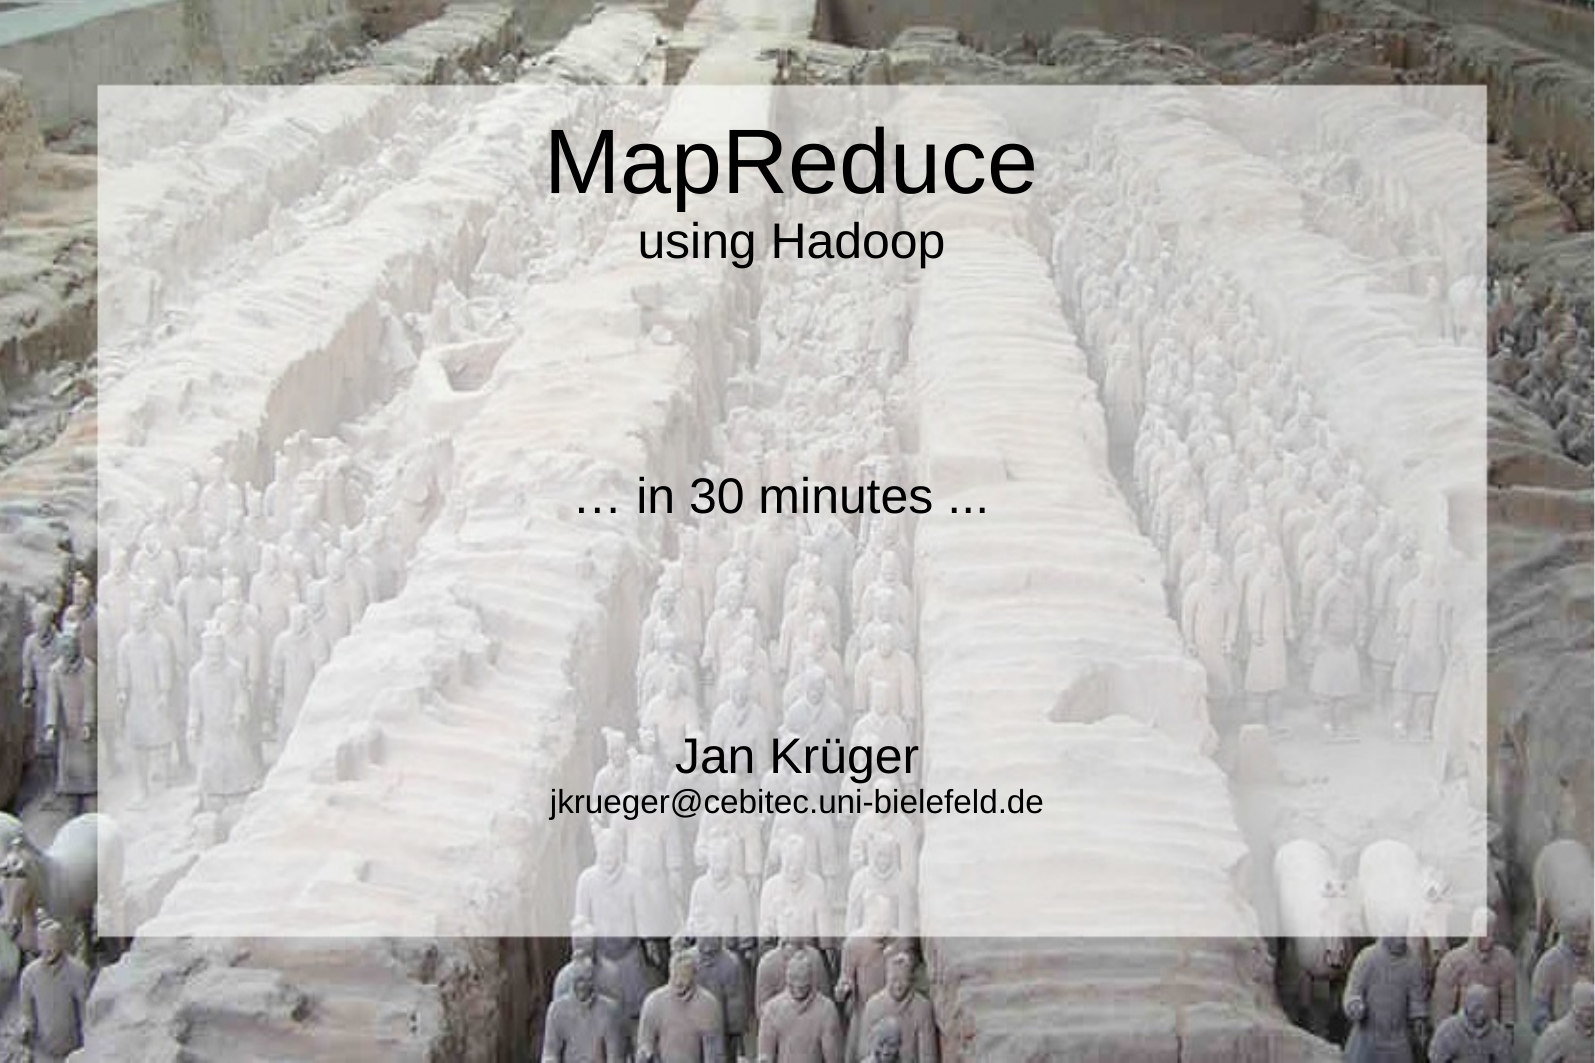

# MapReduce using Hadoop
Jan Krüger
jkrueger@cebitec.uni-bielefeld.de
… in 30 minutes ...